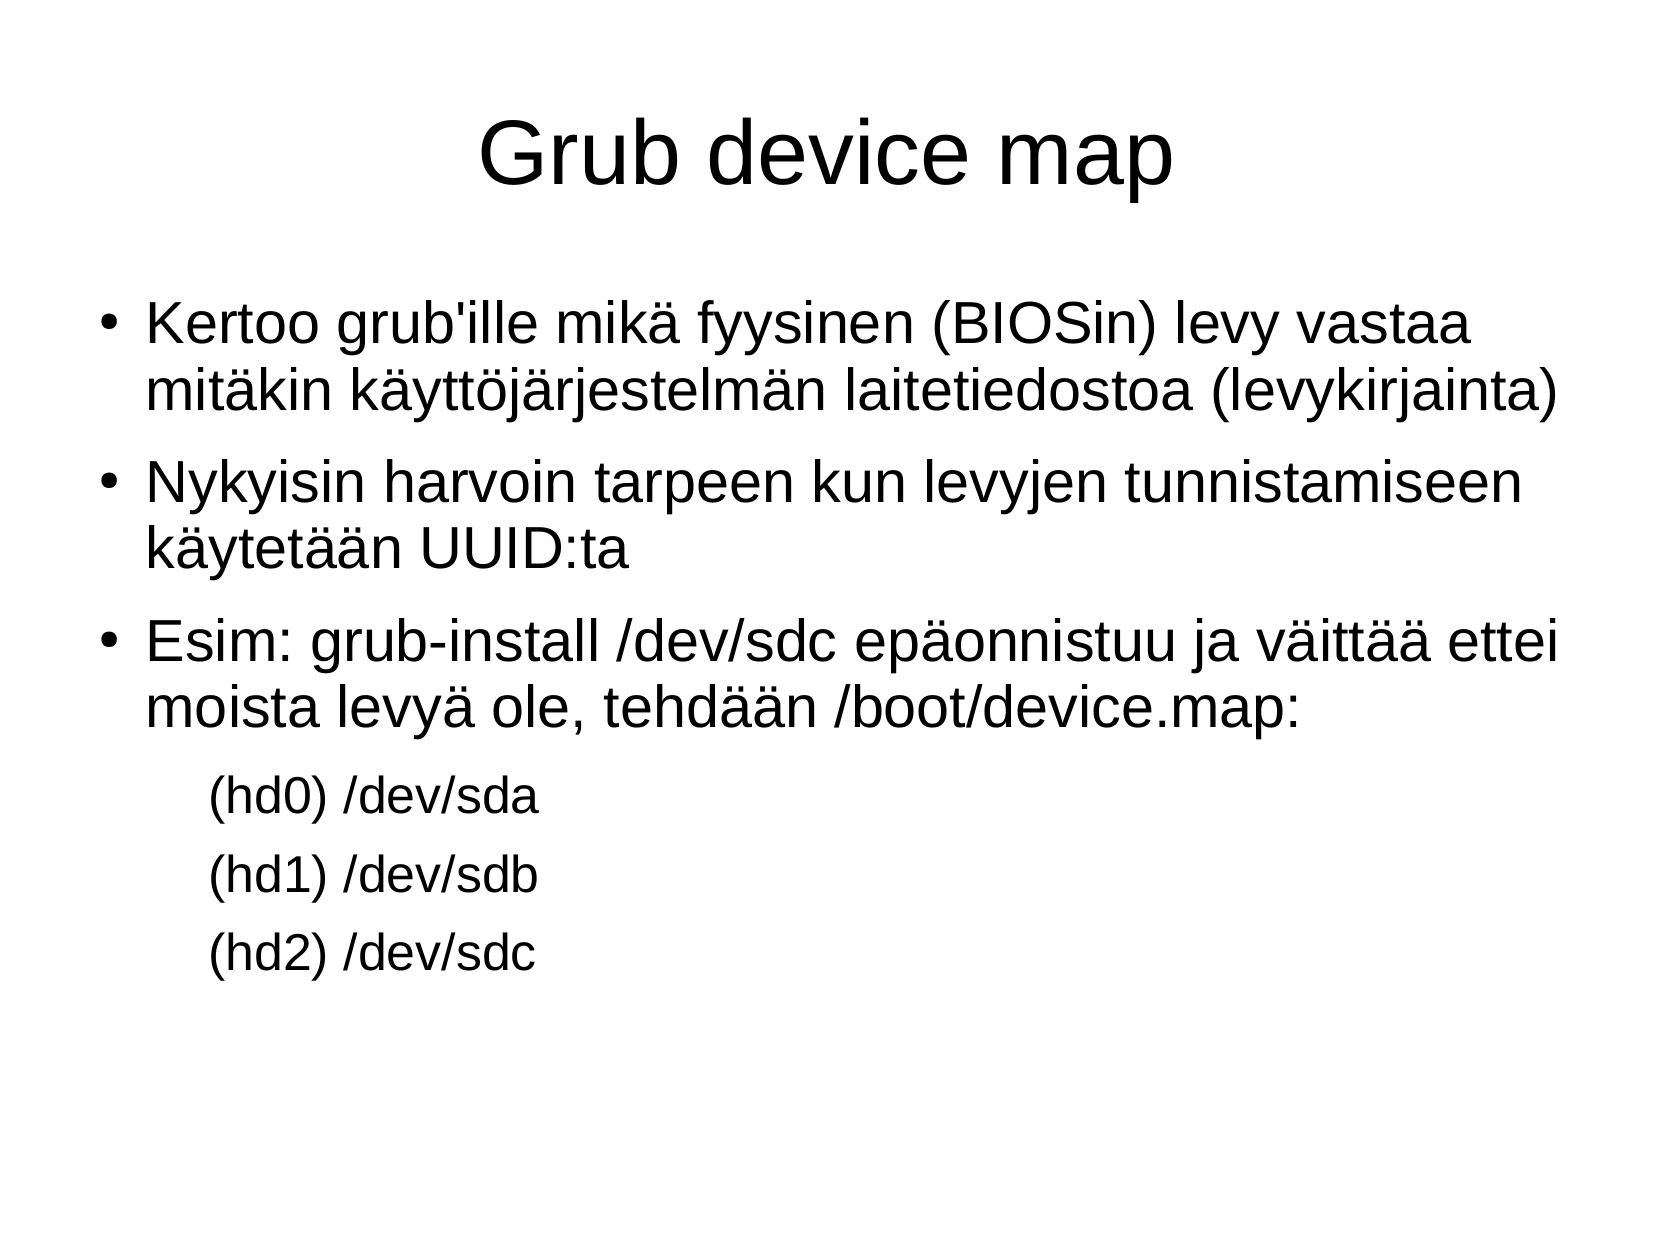

# Grub device map
Kertoo grub'ille mikä fyysinen (BIOSin) levy vastaa mitäkin käyttöjärjestelmän laitetiedostoa (levykirjainta)
Nykyisin harvoin tarpeen kun levyjen tunnistamiseen käytetään UUID:ta
Esim: grub-install /dev/sdc epäonnistuu ja väittää ettei moista levyä ole, tehdään /boot/device.map:
(hd0) /dev/sda
(hd1) /dev/sdb
(hd2) /dev/sdc